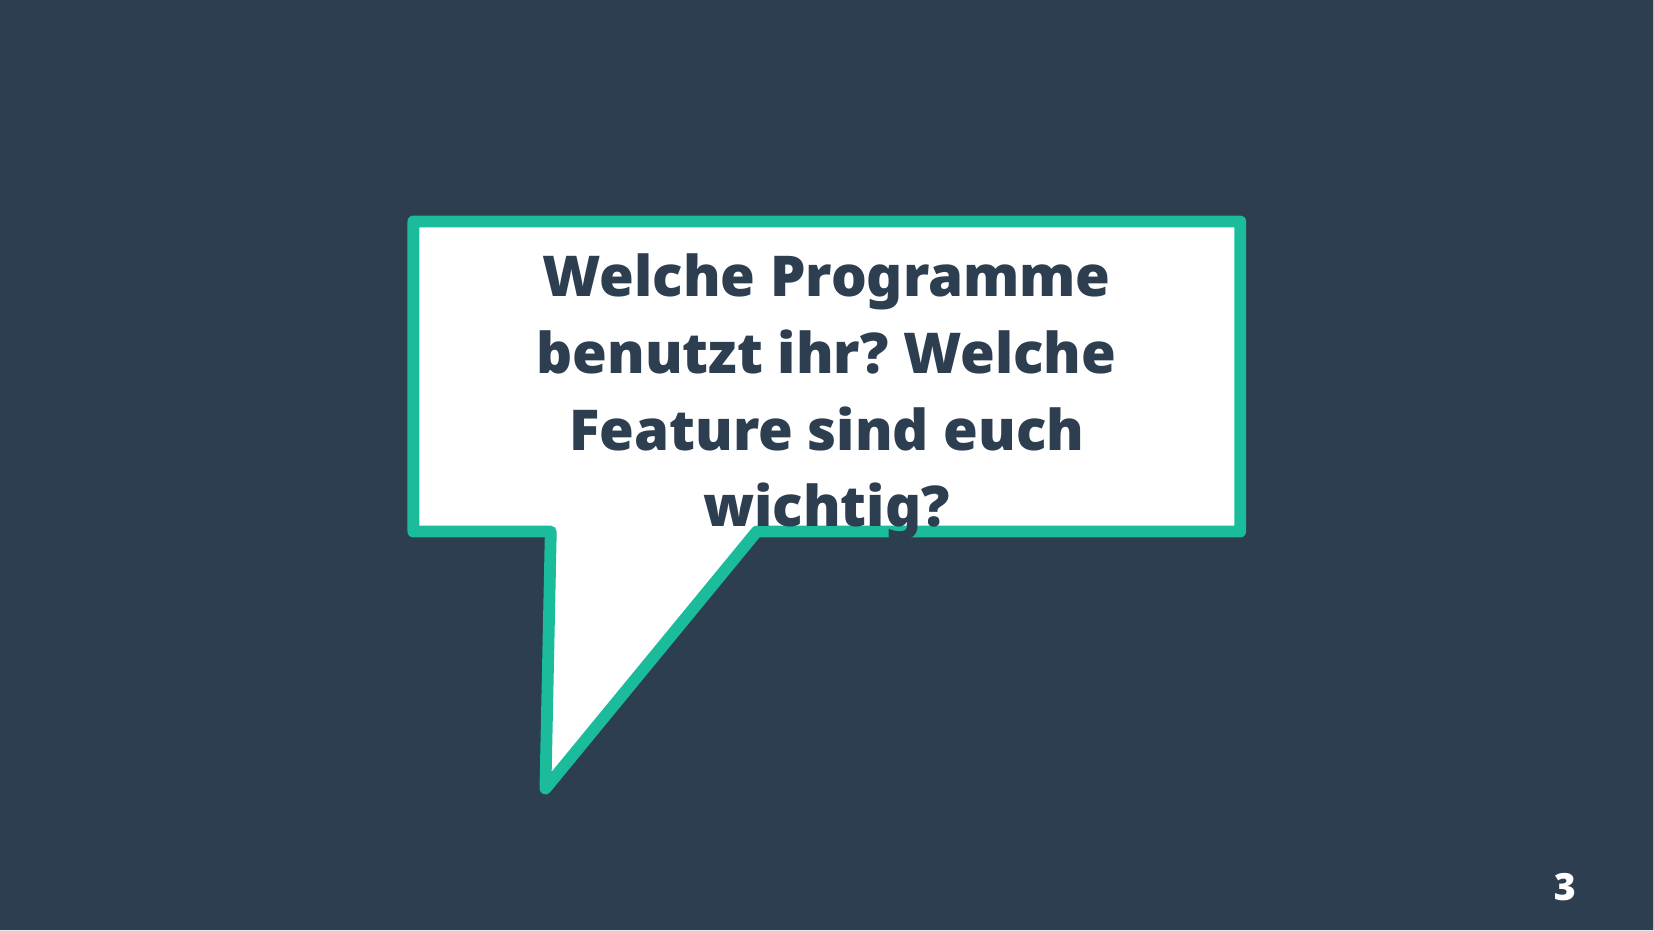

# Welche Programme benutzt ihr? Welche Feature sind euch wichtig?
3